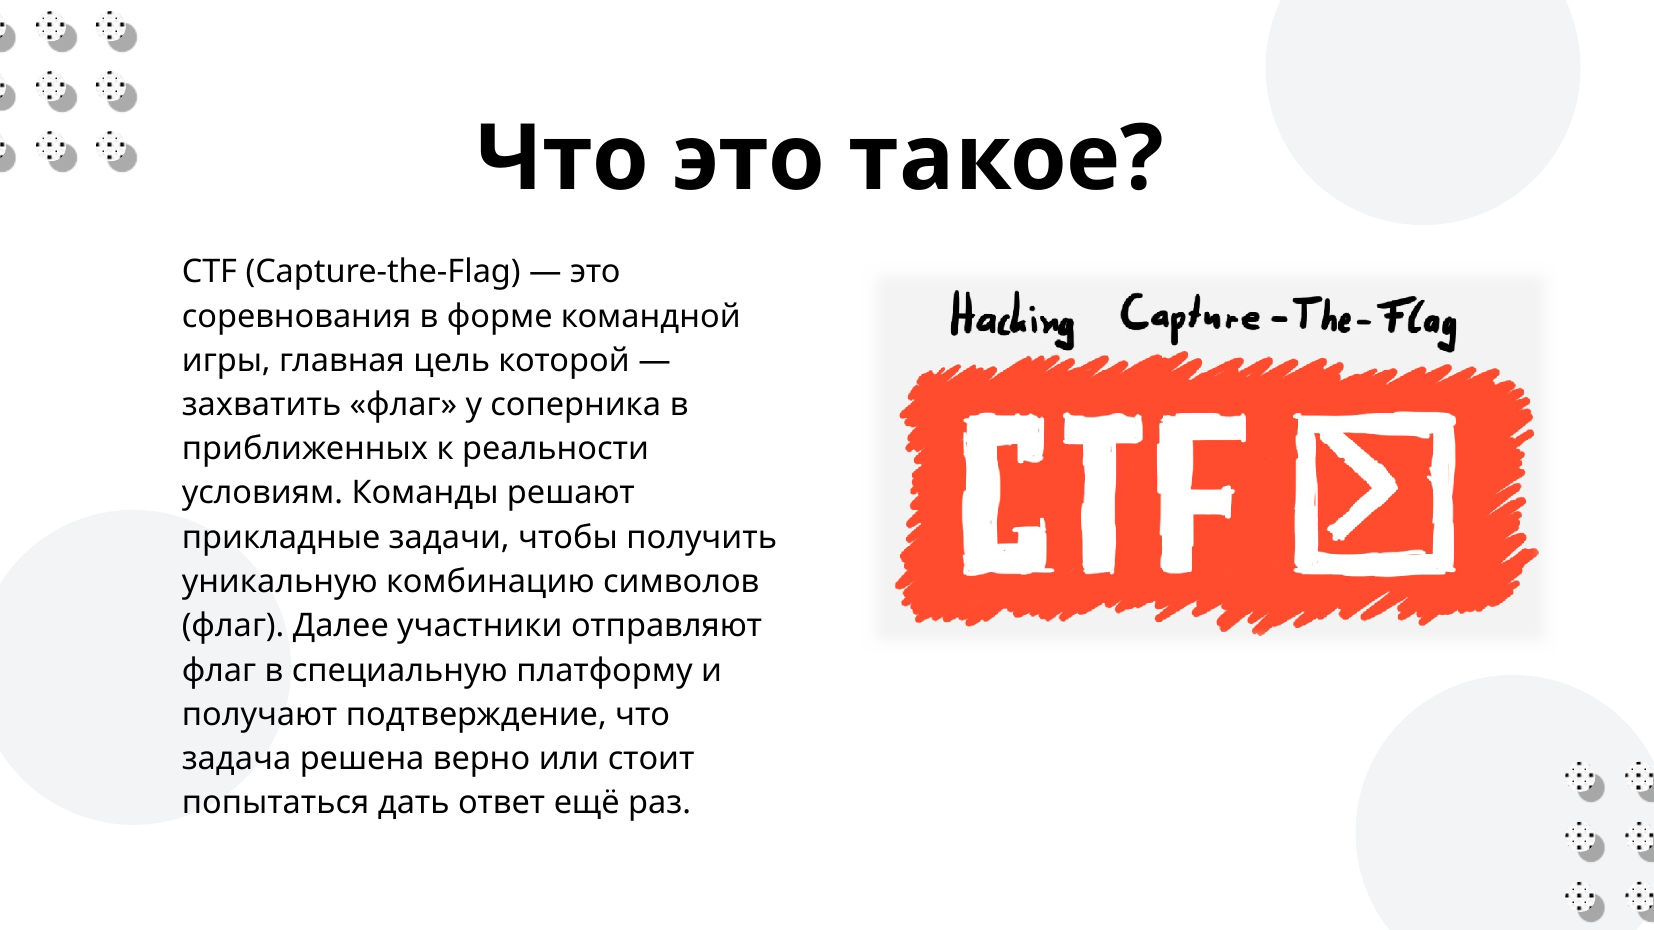

Что это такое?
# CTF (Capture-the-Flag) — это соревнования в форме командной игры, главная цель которой — захватить «флаг» у соперника в приближенных к реальности условиям. Команды решают прикладные задачи, чтобы получить уникальную комбинацию символов (флаг). Далее участники отправляют флаг в специальную платформу и получают подтверждение, что задача решена верно или стоит попытаться дать ответ ещё раз.